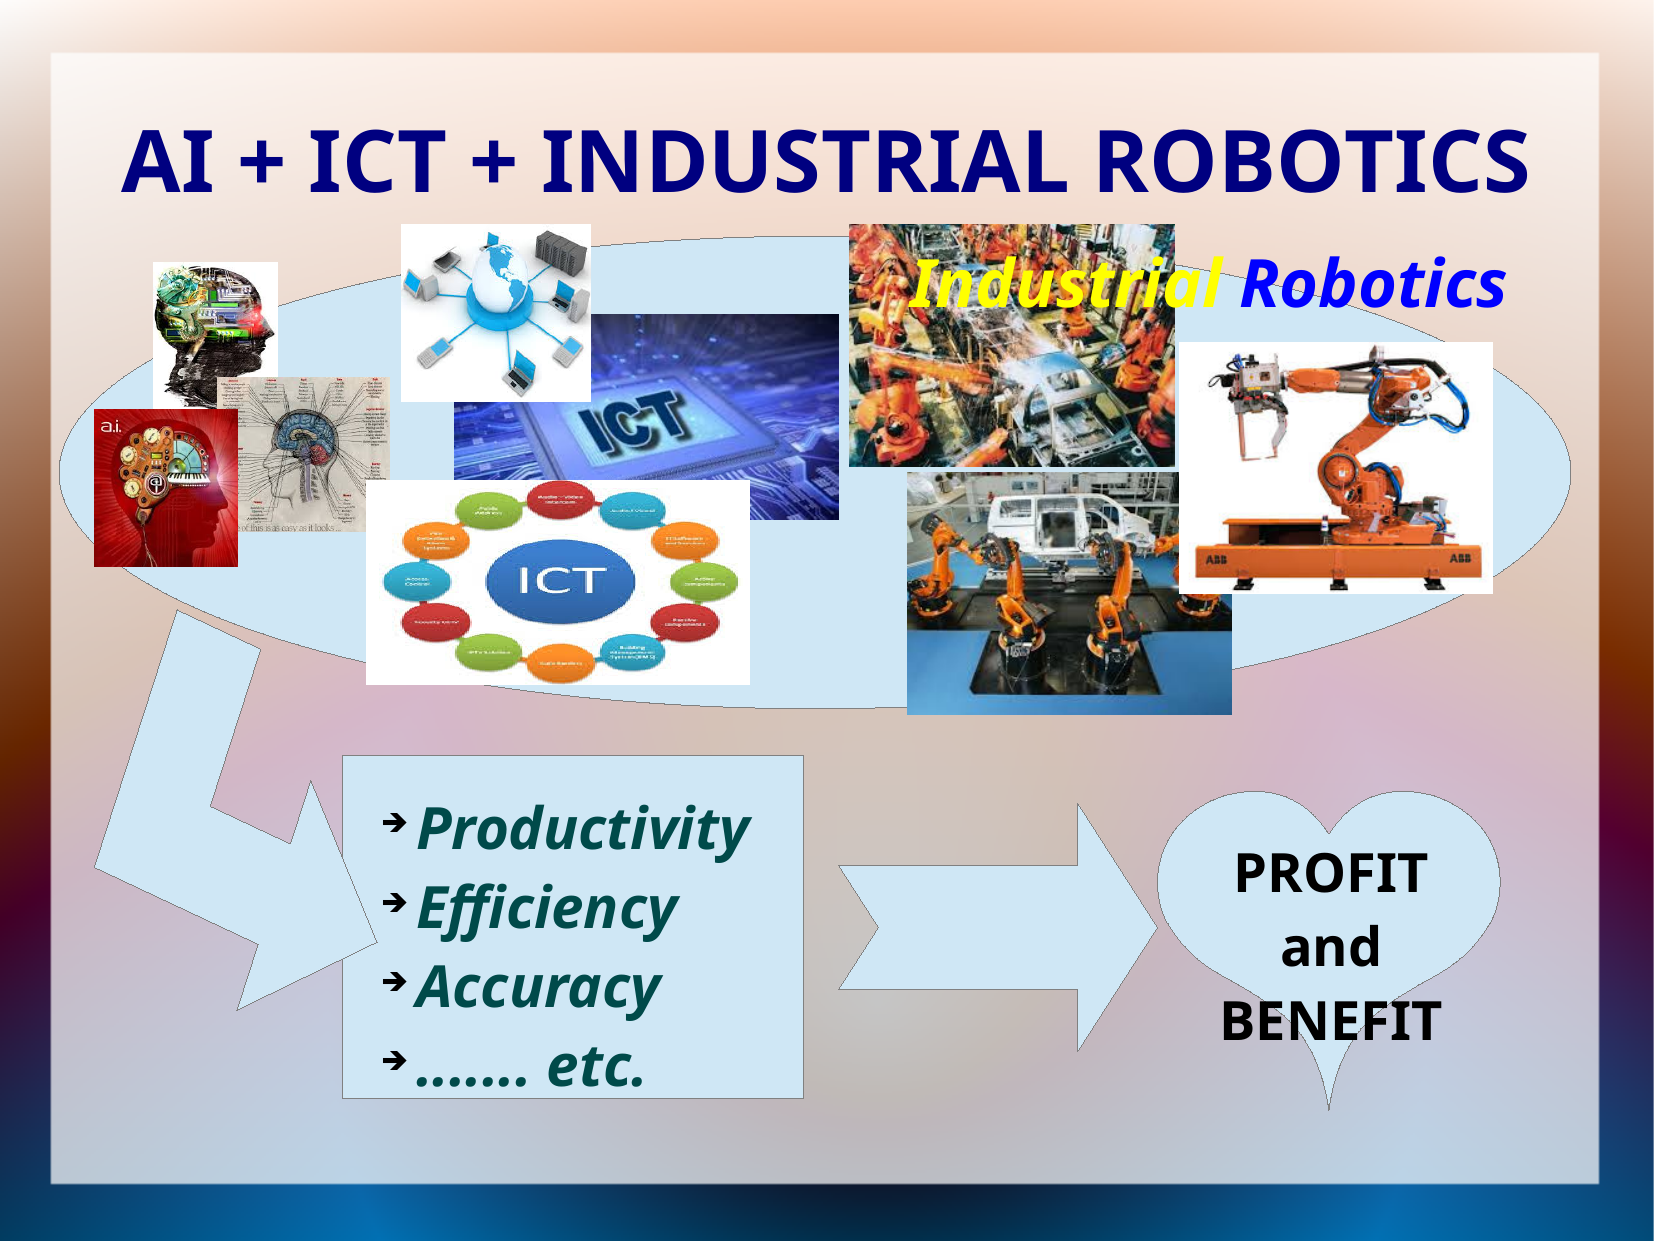

# AI + ICT + INDUSTRIAL ROBOTICS
Industrial Robotics
Productivity
Efficiency
Accuracy
....... etc.
PROFIT
and
BENEFIT